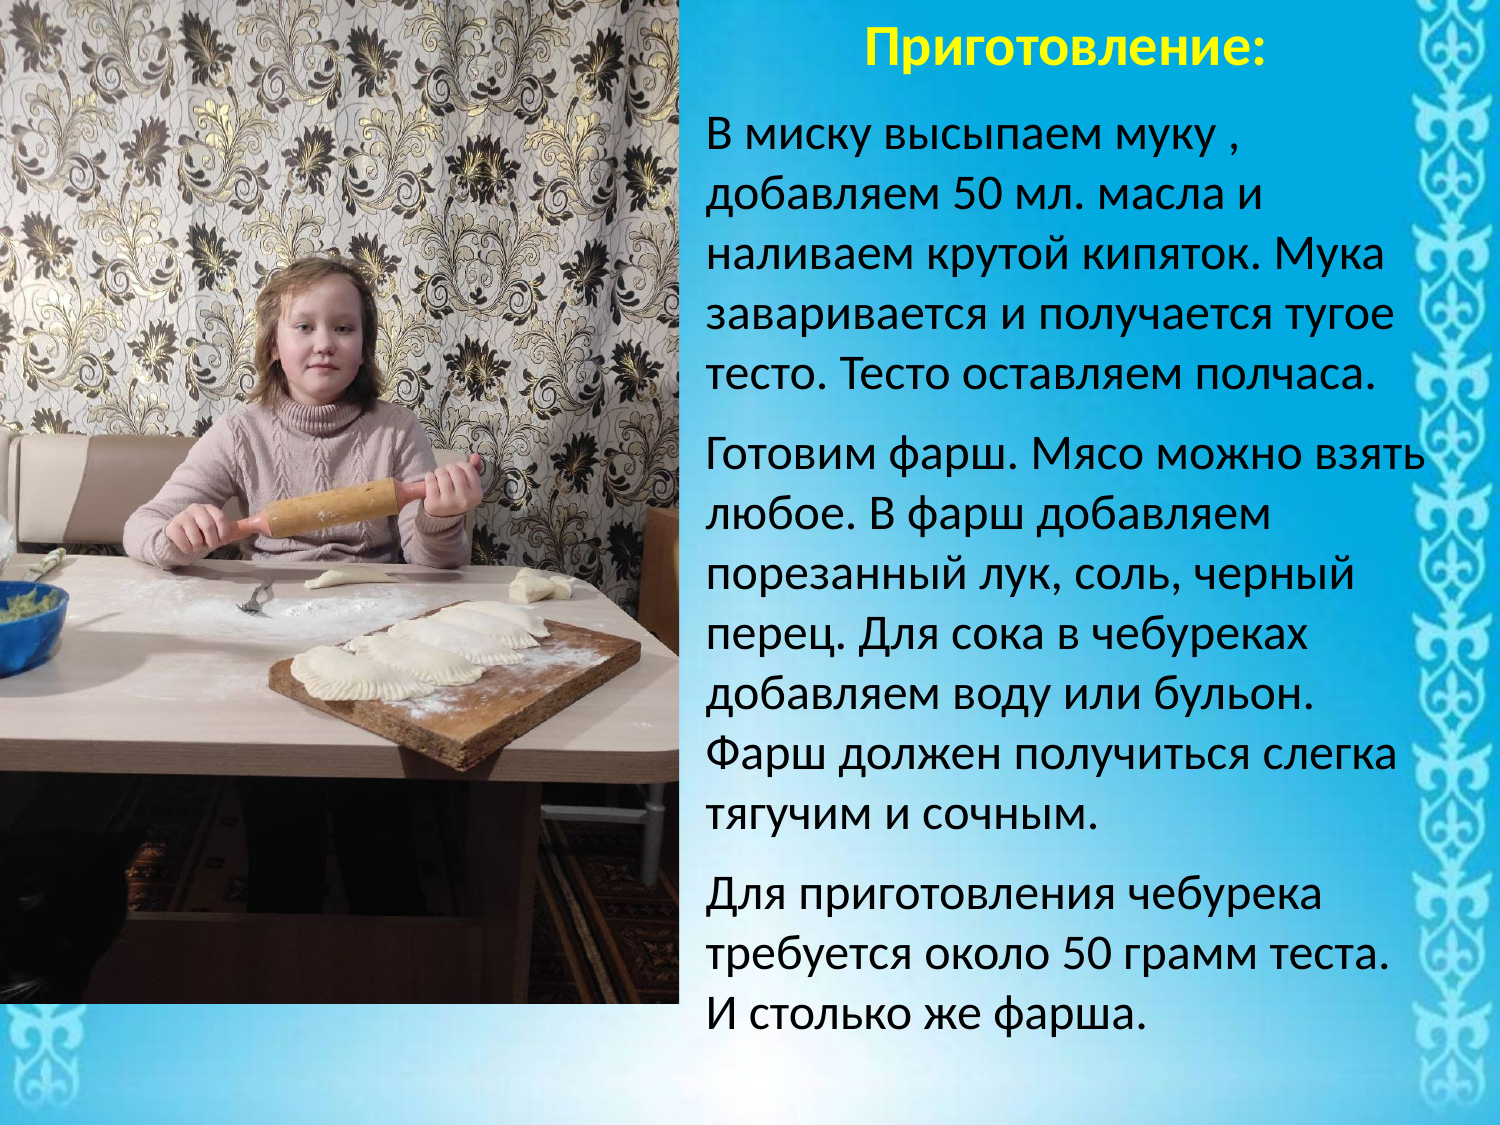

Приготовление:
В миску высыпаем муку , добавляем 50 мл. масла и наливаем крутой кипяток. Мука заваривается и получается тугое тесто. Тесто оставляем полчаса.
Готовим фарш. Мясо можно взять любое. В фарш добавляем порезанный лук, соль, черный перец. Для сока в чебуреках добавляем воду или бульон. Фарш должен получиться слегка тягучим и сочным.
Для приготовления чебурека требуется около 50 грамм теста. И столько же фарша.